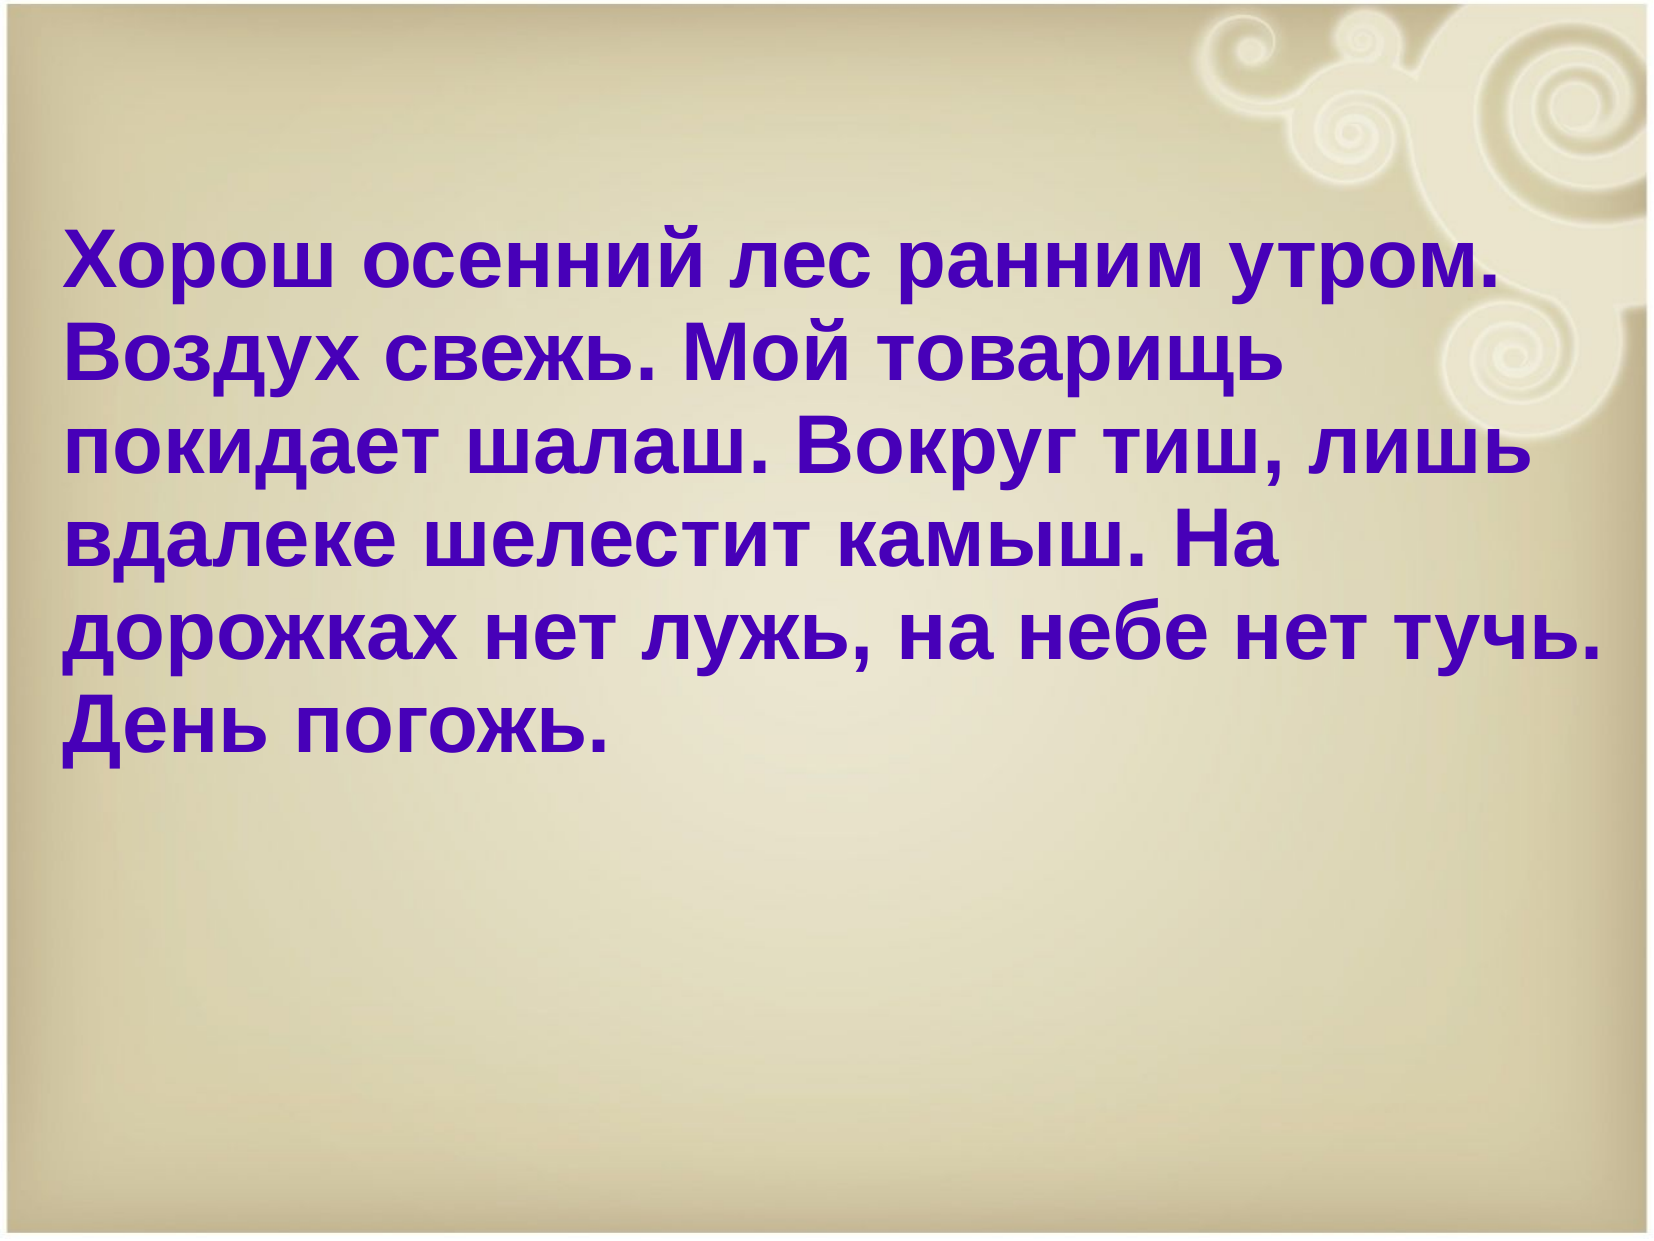

Хорош осенний лес ранним утром. Воздух свежь. Мой товарищь покидает шалаш. Вокруг тиш, лишь вдалеке шелестит камыш. На дорожках нет лужь, на небе нет тучь. День погожь.